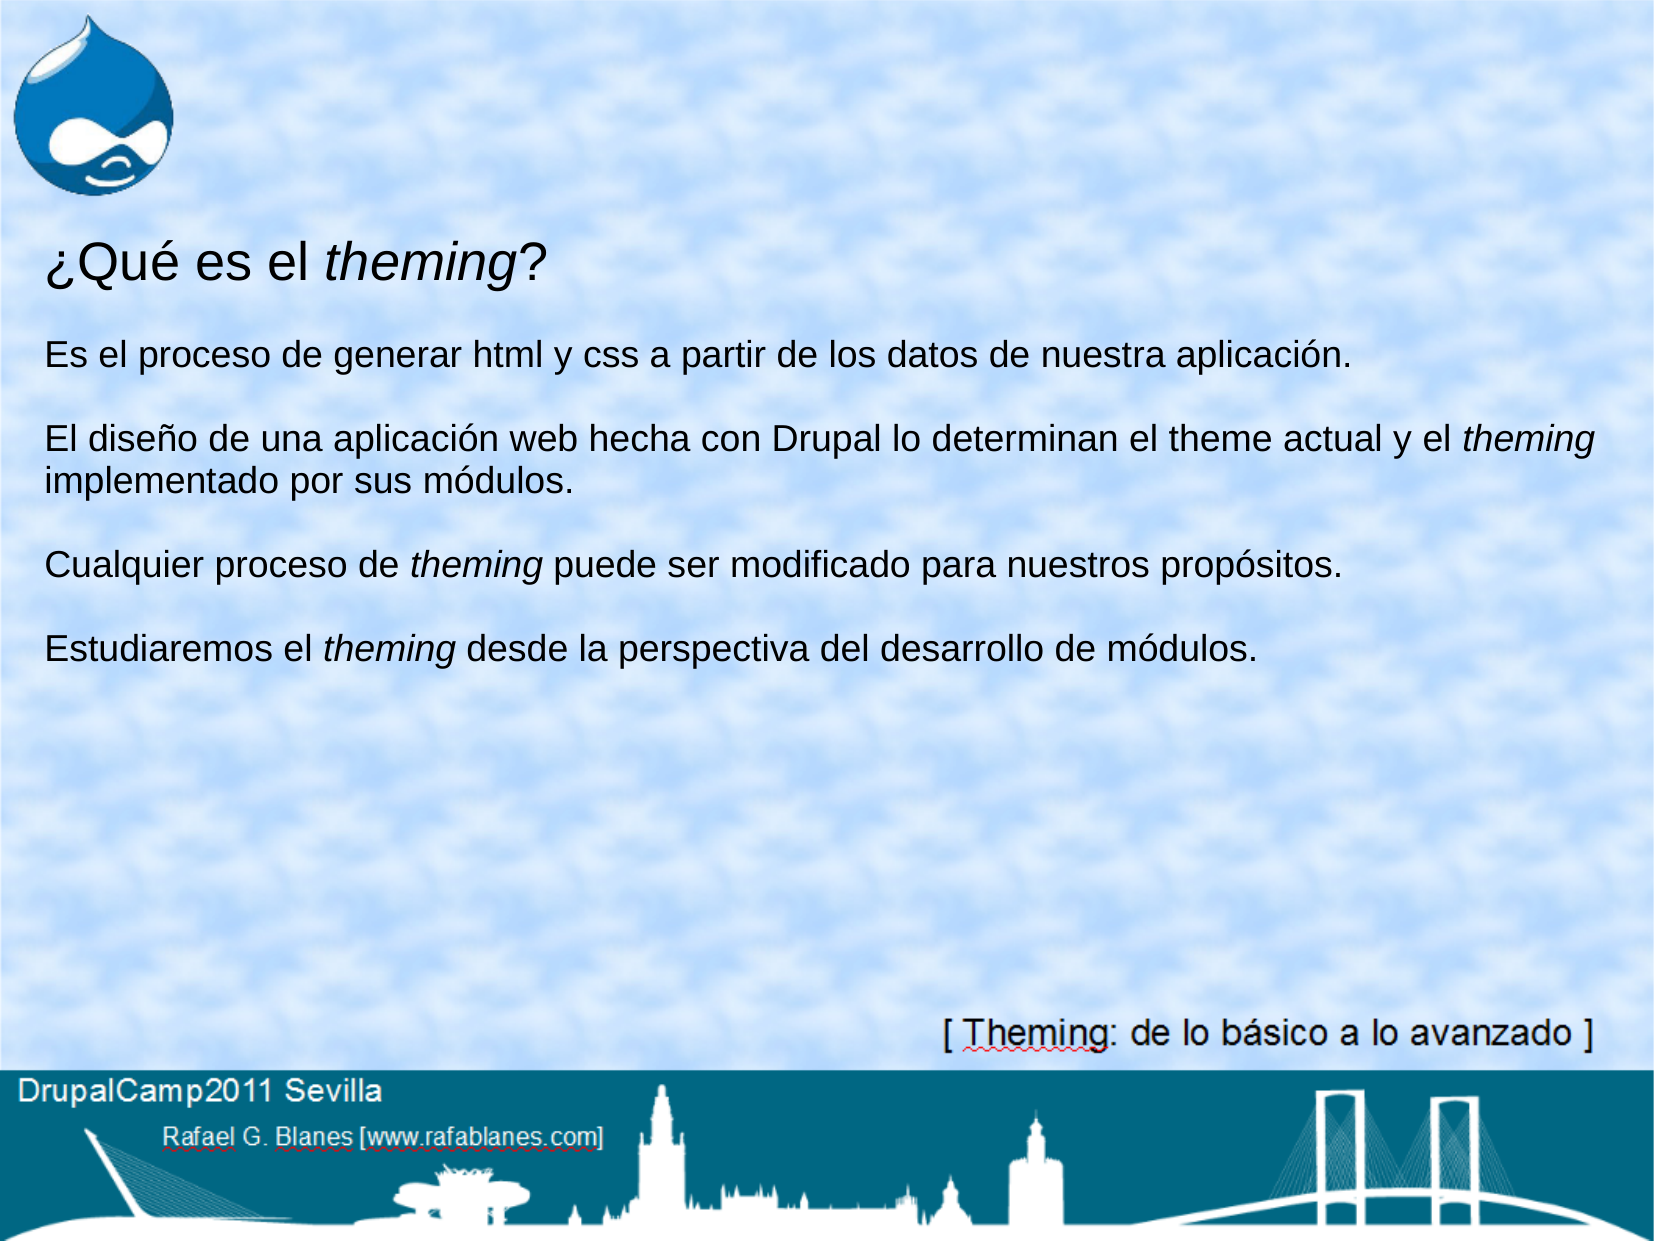

¿Qué es el theming?
Es el proceso de generar html y css a partir de los datos de nuestra aplicación.
El diseño de una aplicación web hecha con Drupal lo determinan el theme actual y el theming implementado por sus módulos.
Cualquier proceso de theming puede ser modificado para nuestros propósitos.
Estudiaremos el theming desde la perspectiva del desarrollo de módulos.